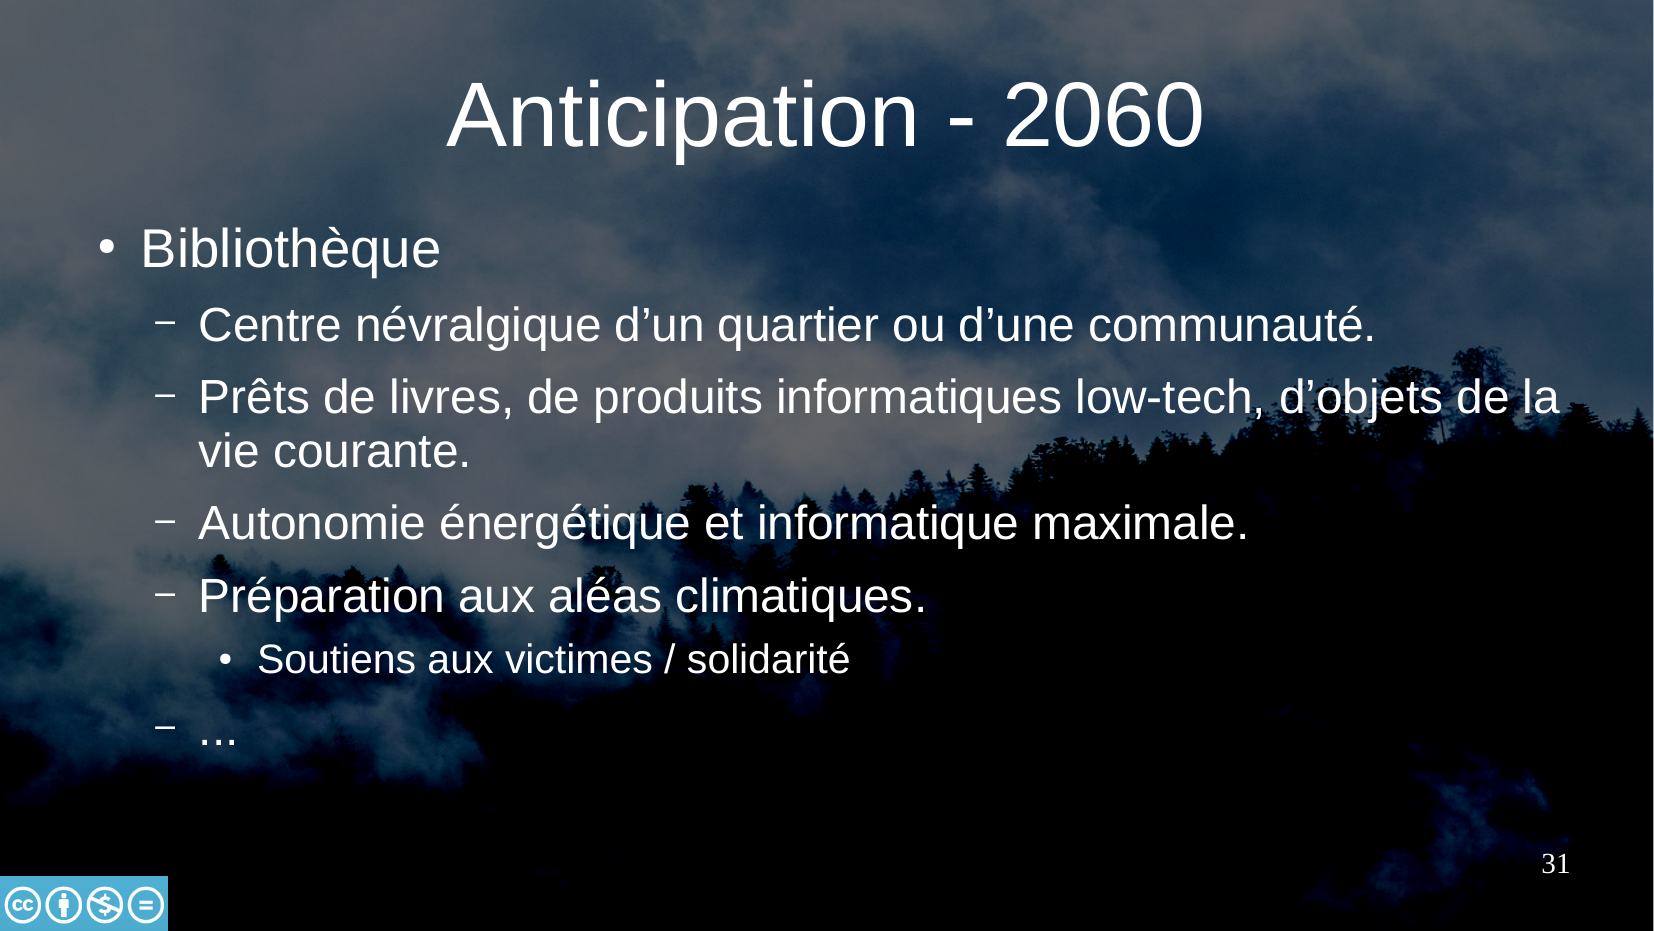

# Anticipation - 2060
Bibliothèque
Centre névralgique d’un quartier ou d’une communauté.
Prêts de livres, de produits informatiques low-tech, d’objets de la vie courante.
Autonomie énergétique et informatique maximale.
Préparation aux aléas climatiques.
Soutiens aux victimes / solidarité
...
31